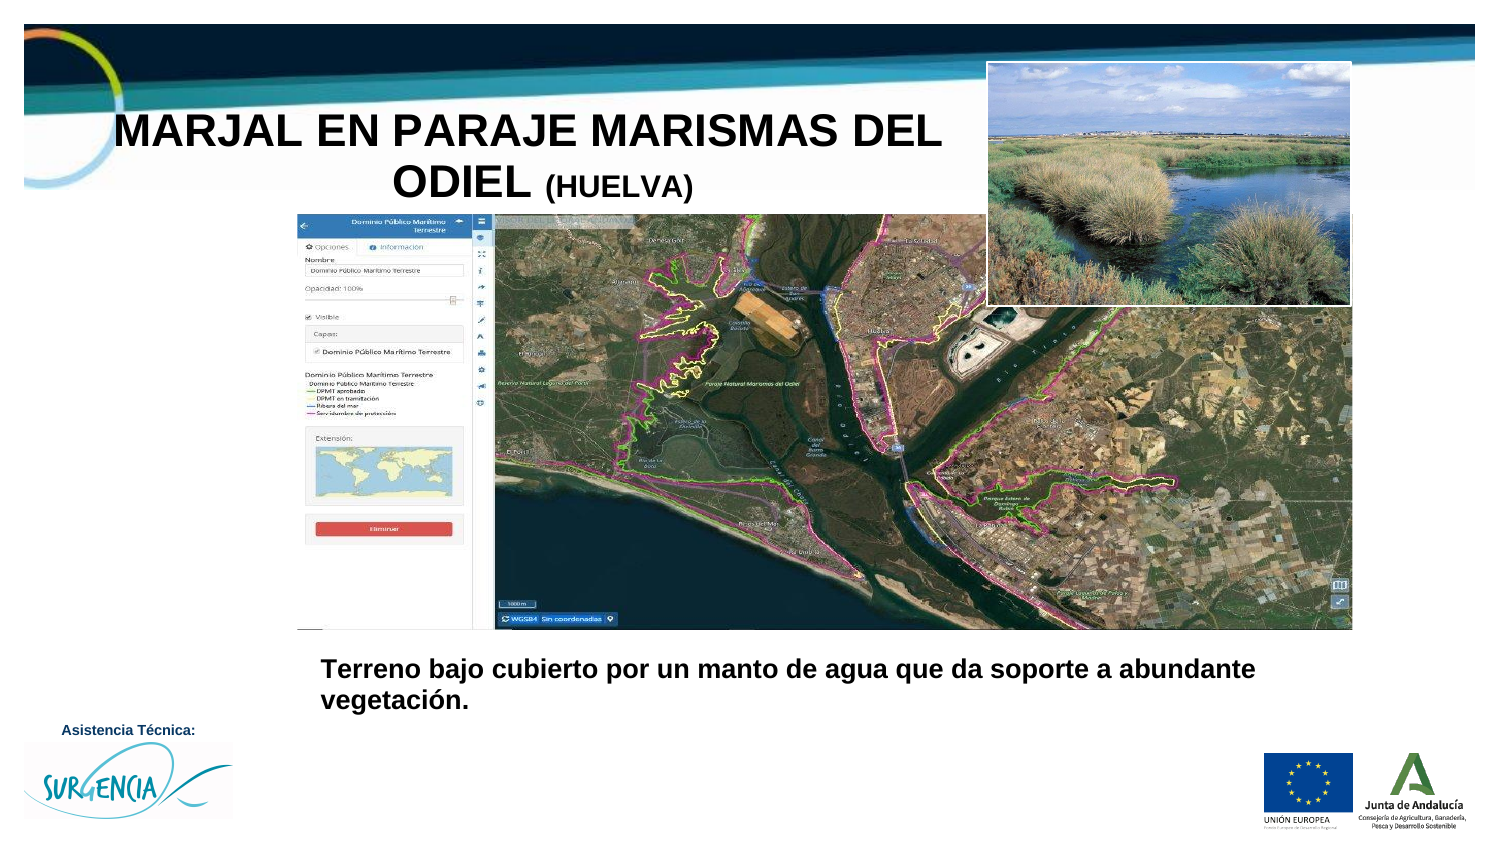

Asistencia Técnica:
MARJAL EN PARAJE MARISMAS DEL ODIEL (HUELVA)
Terreno bajo cubierto por un manto de agua que da soporte a abundante vegetación.